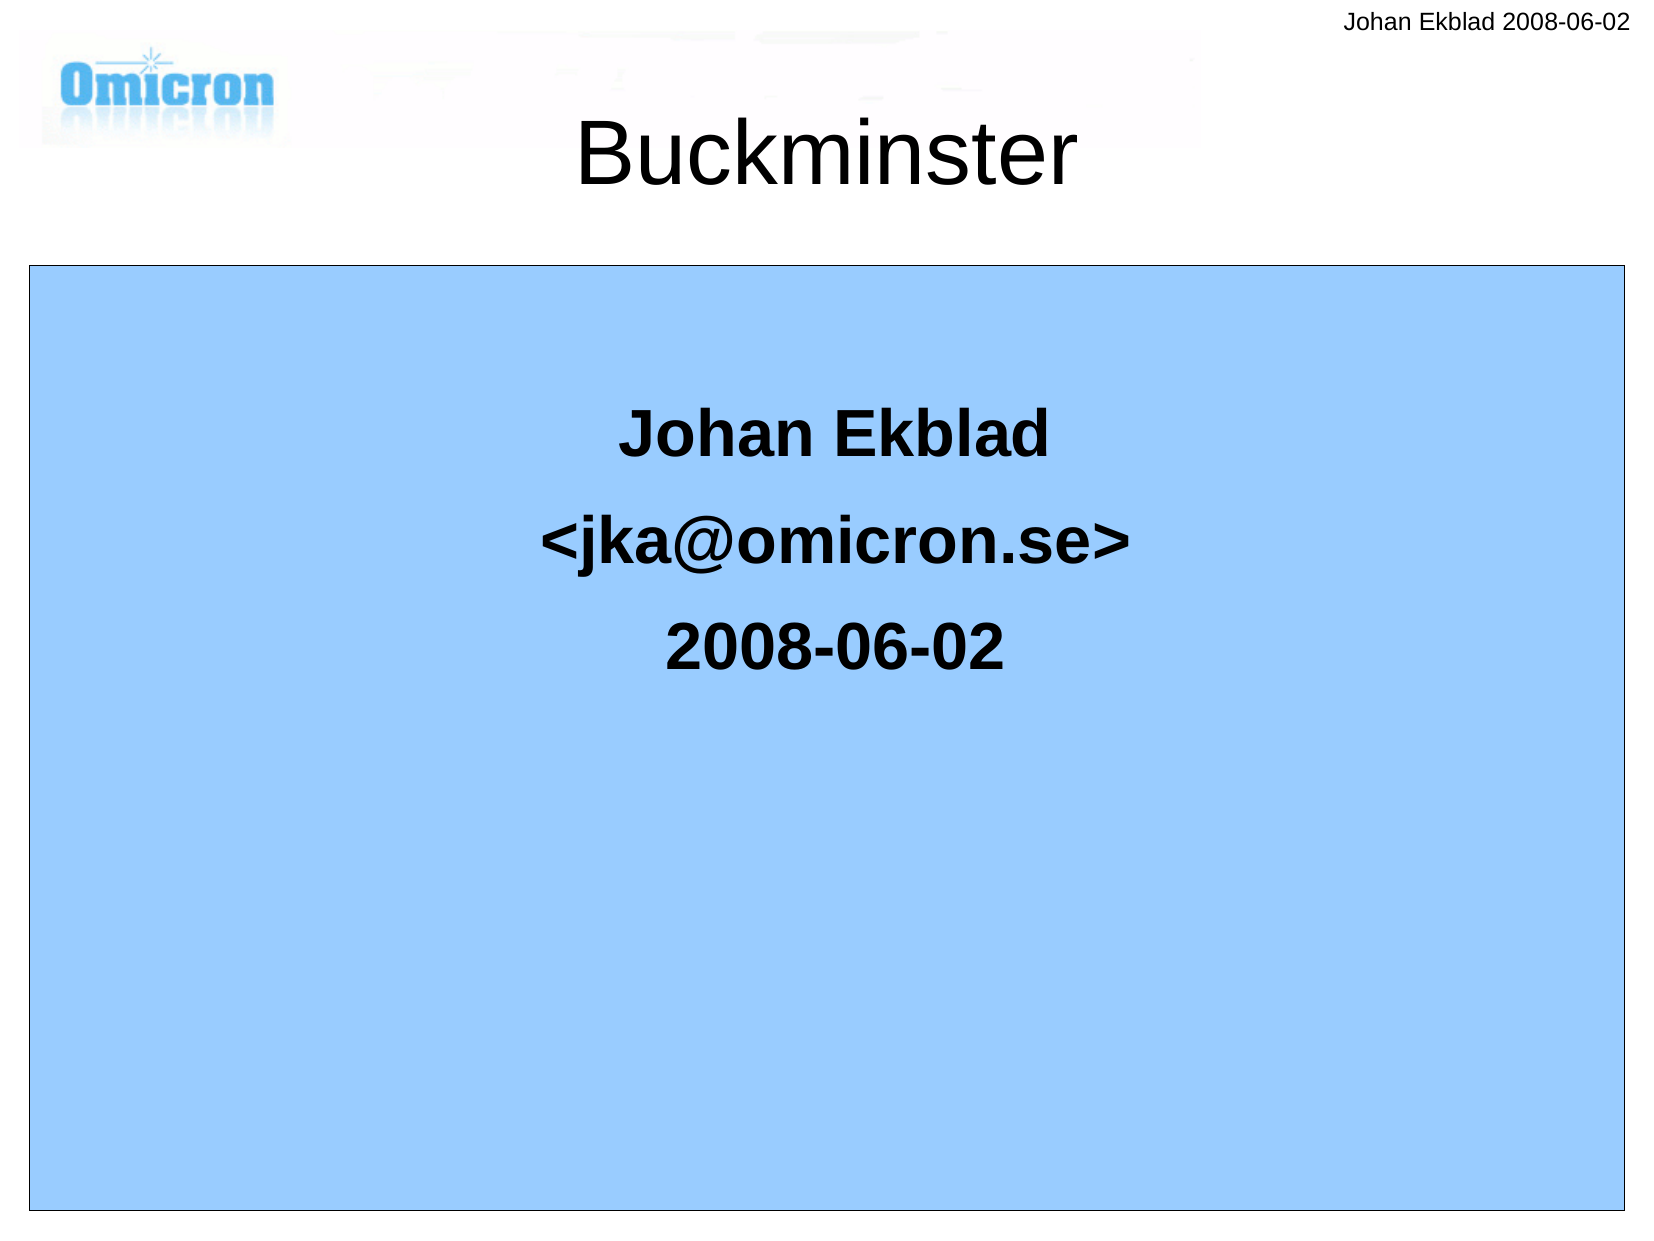

Johan Ekblad 2008-06-02
# Buckminster
Johan Ekblad
<jka@omicron.se>
2008-06-02